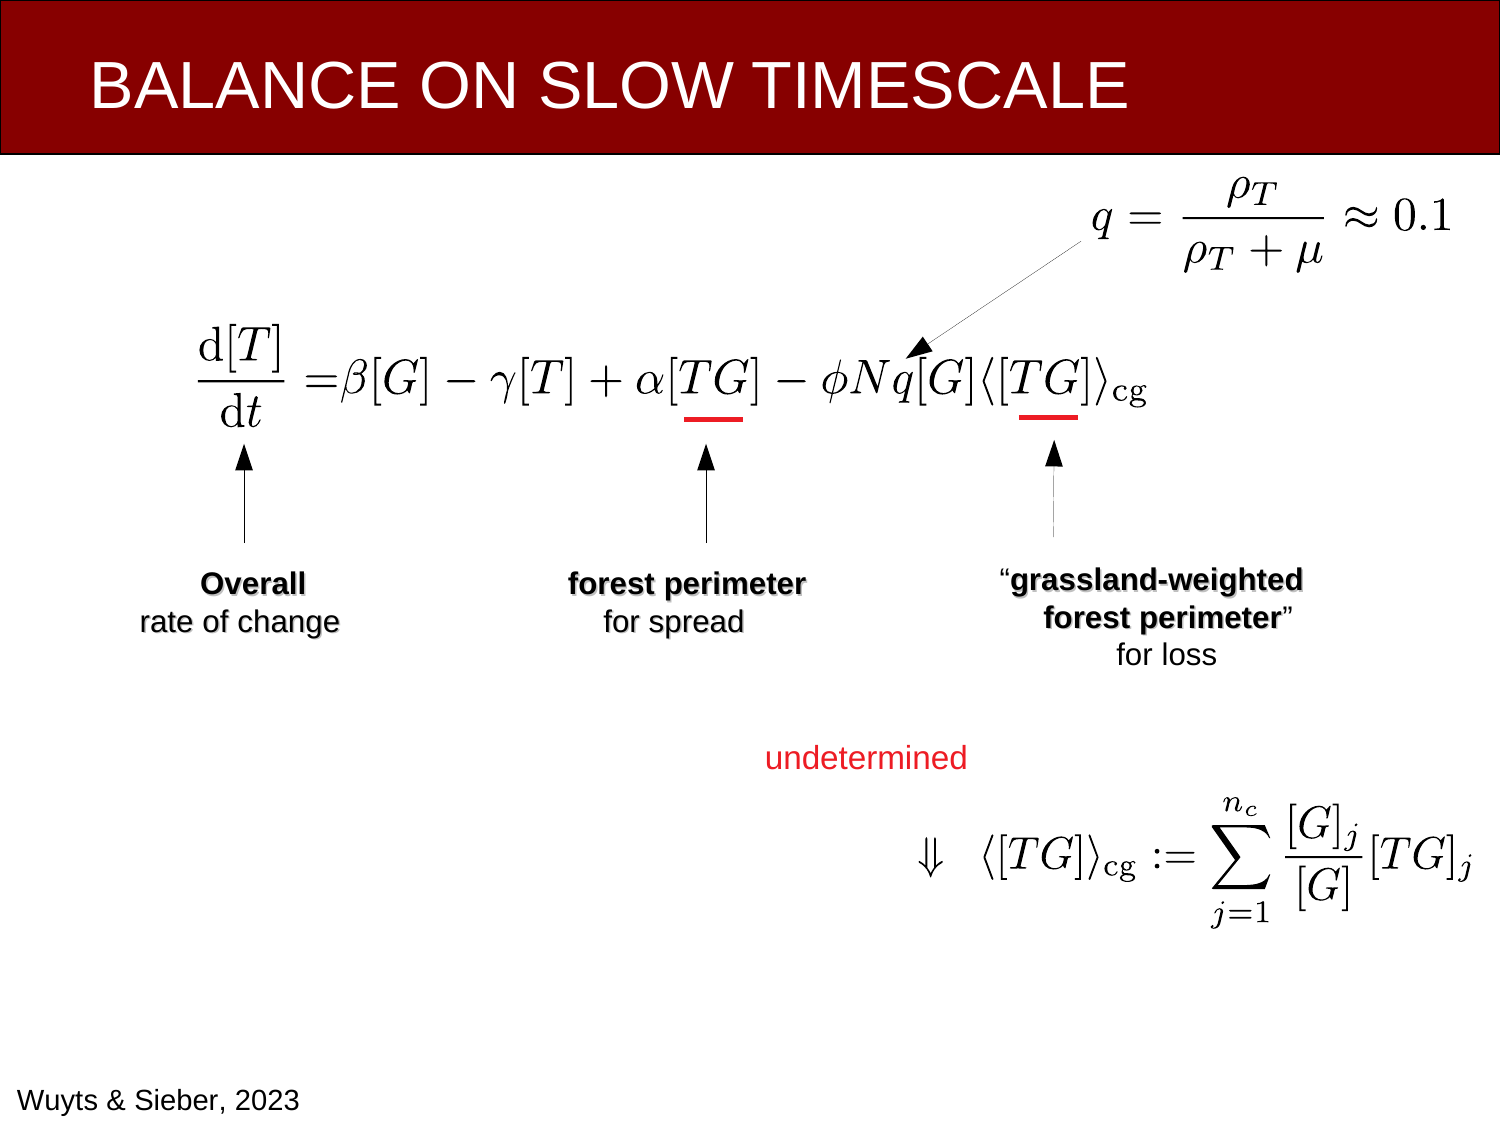

# BALANCE ON SLOW TIMESCALE
undetermined
“grassland-weighted
 forest perimeter”
for loss
 Overall
rate of change
 forest perimeter
for spread
Wuyts & Sieber, 2023